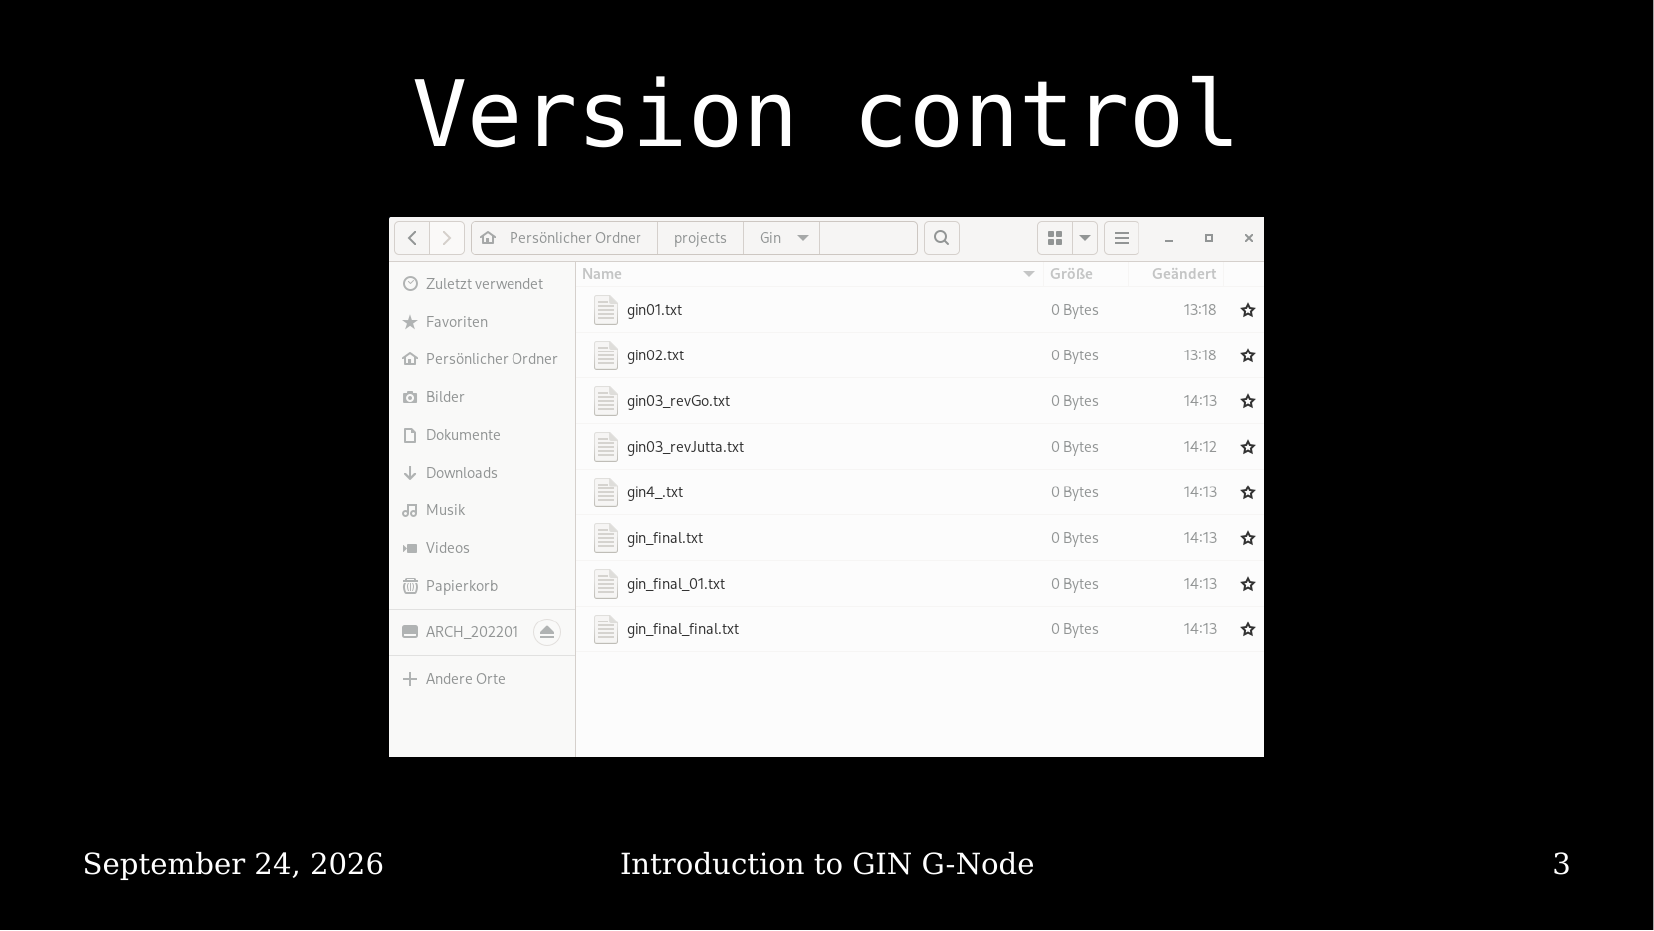

# Version control
Introduction to GIN G-Node
3